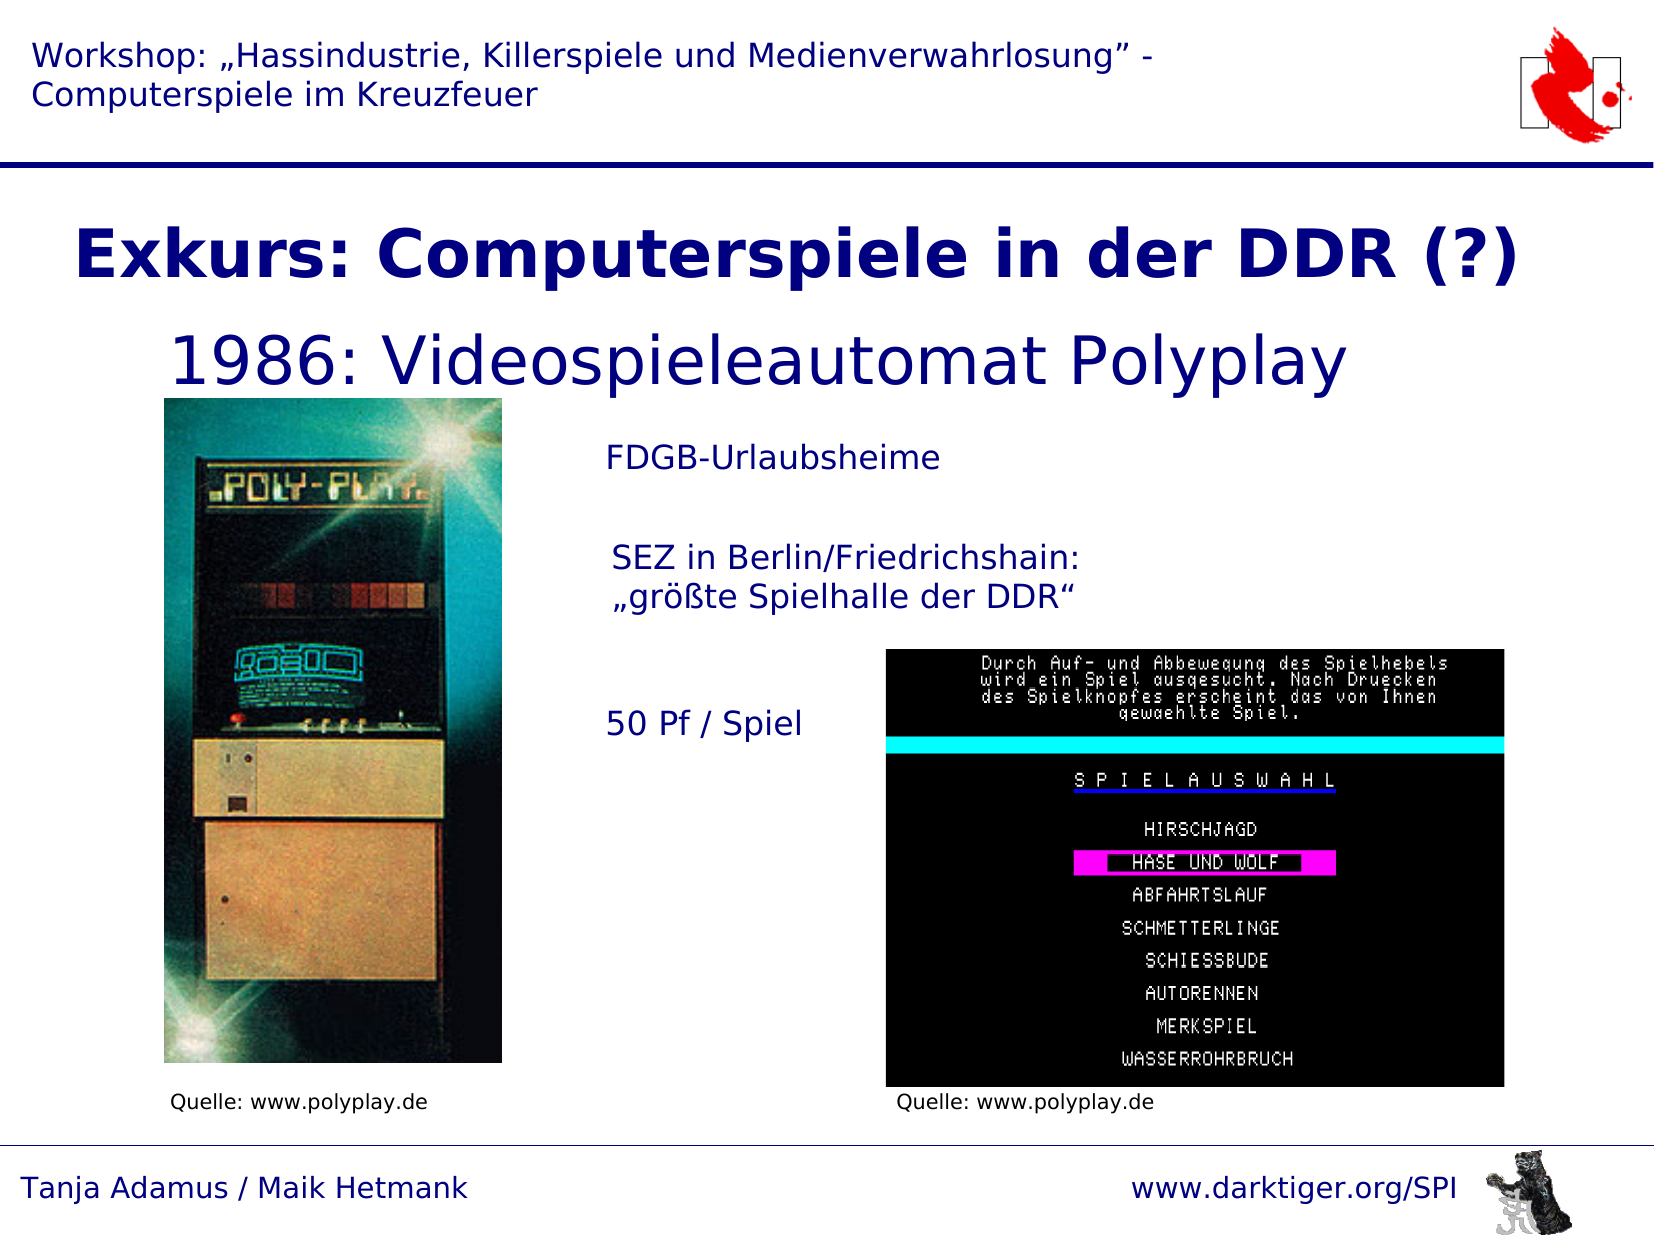

Workshop: „Hassindustrie, Killerspiele und Medienverwahrlosung” - Computerspiele im Kreuzfeuer
Exkurs: Computerspiele in der DDR (?)
1986: Videospieleautomat Polyplay
FDGB-Urlaubsheime
SEZ in Berlin/Friedrichshain: „größte Spielhalle der DDR“
50 Pf / Spiel
„DDR-Pac-Man“:
Hase und Wolf
Quelle: www.polyplay.de
Quelle: www.polyplay.de